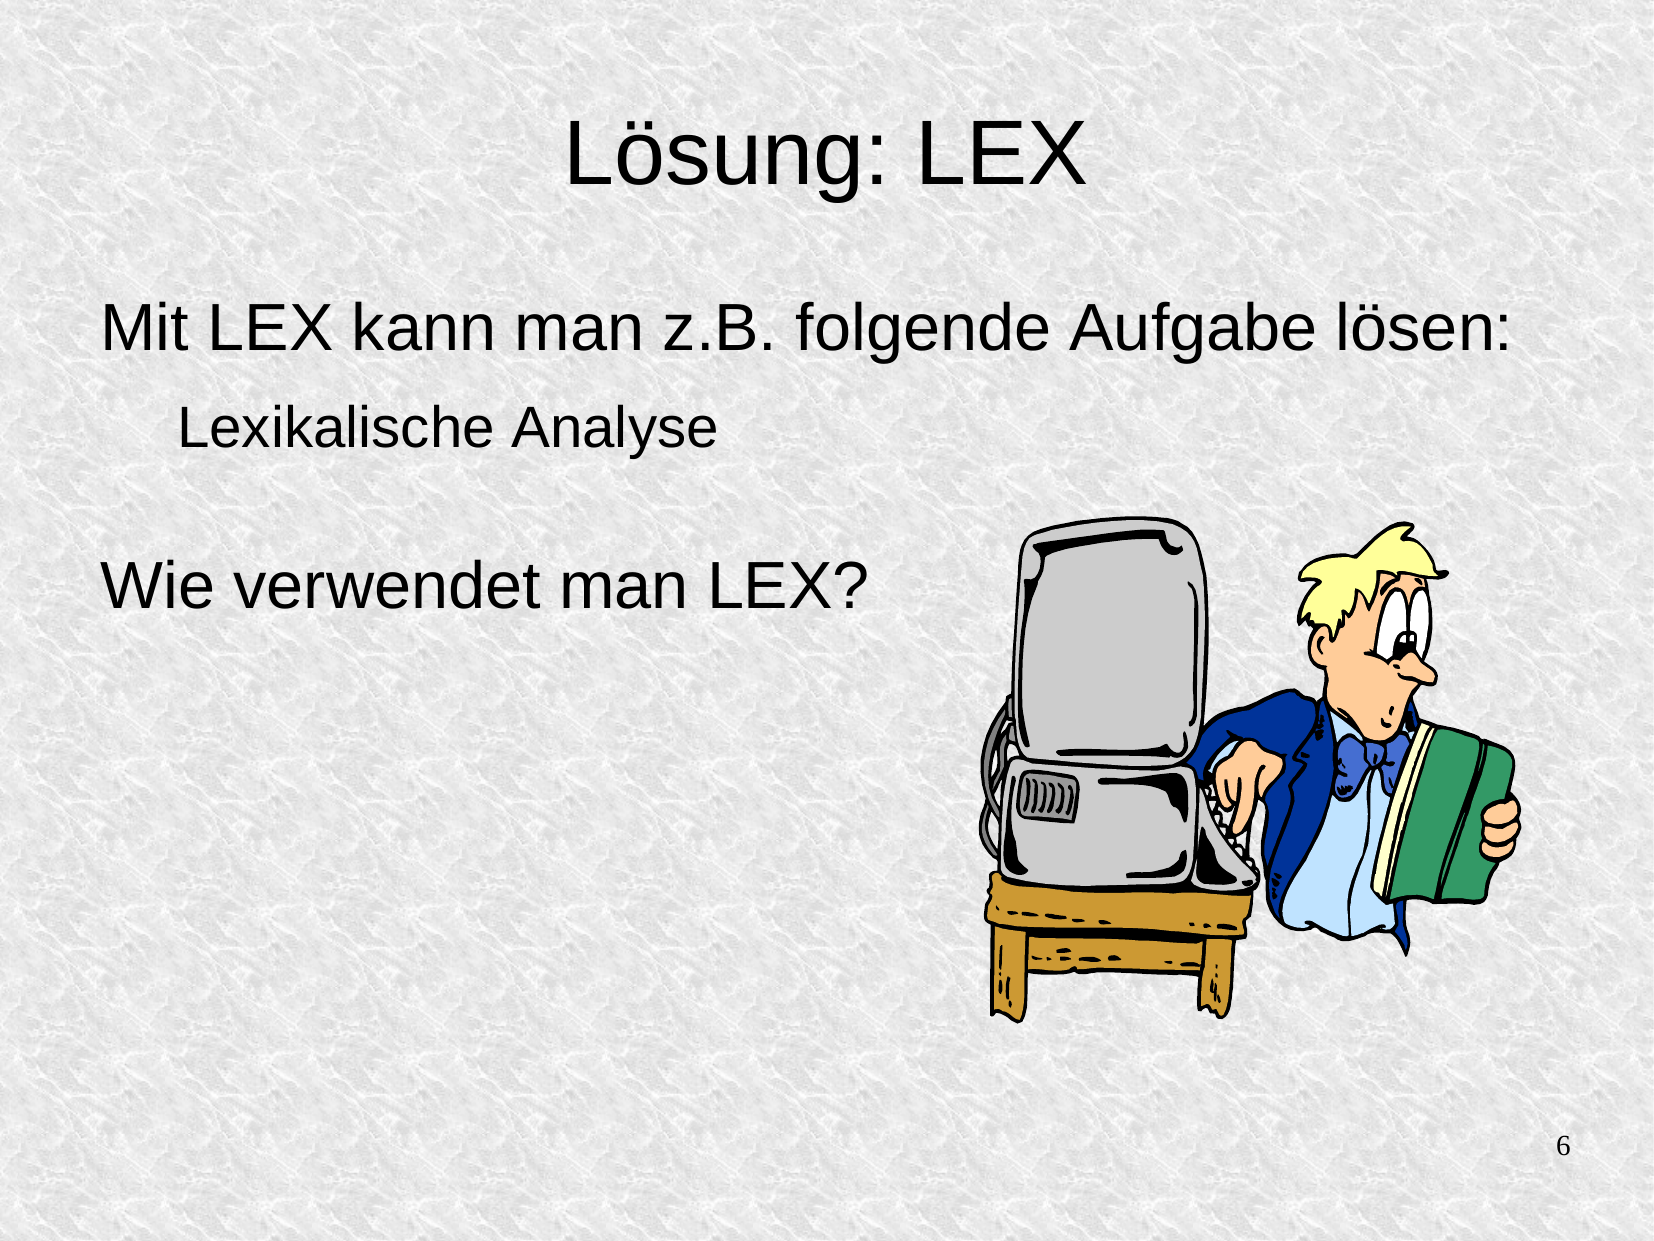

# Lösung: LEX
Mit LEX kann man z.B. folgende Aufgabe lösen:
Lexikalische Analyse
Wie verwendet man LEX?
6